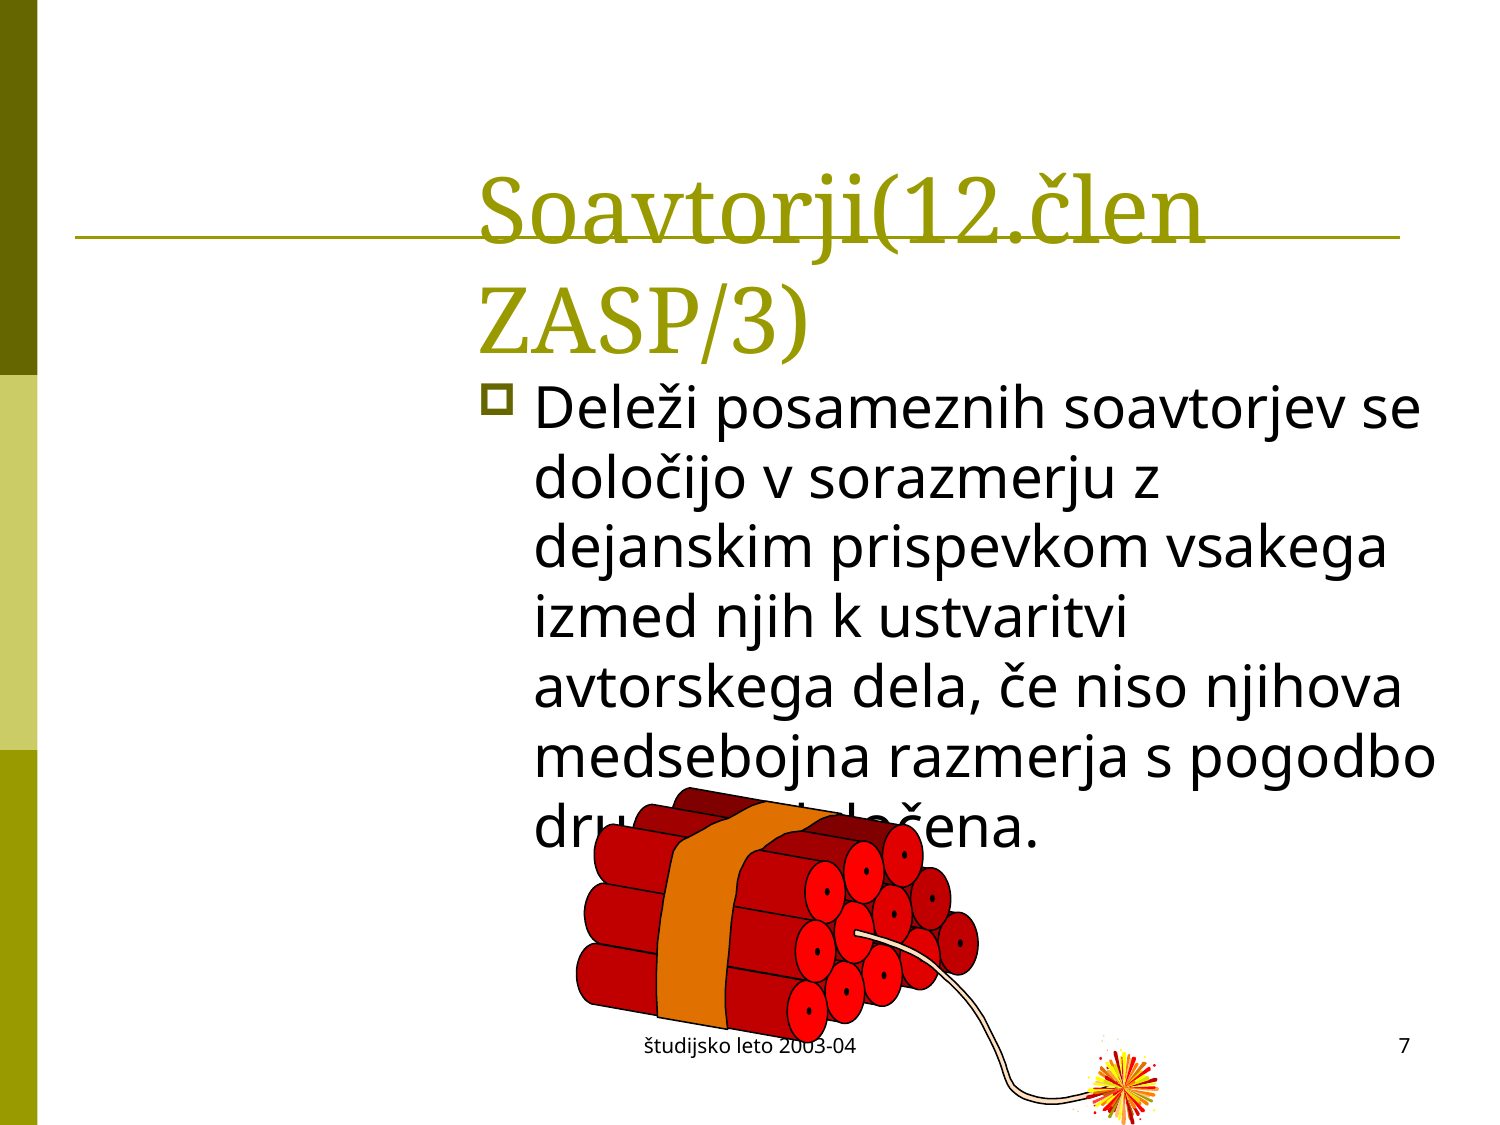

# Soavtorji(12.člen ZASP/3)
Deleži posameznih soavtorjev se določijo v sorazmerju z dejanskim prispevkom vsakega izmed njih k ustvaritvi avtorskega dela, če niso njihova medsebojna razmerja s pogodbo drugače določena.
študijsko leto 2003-04